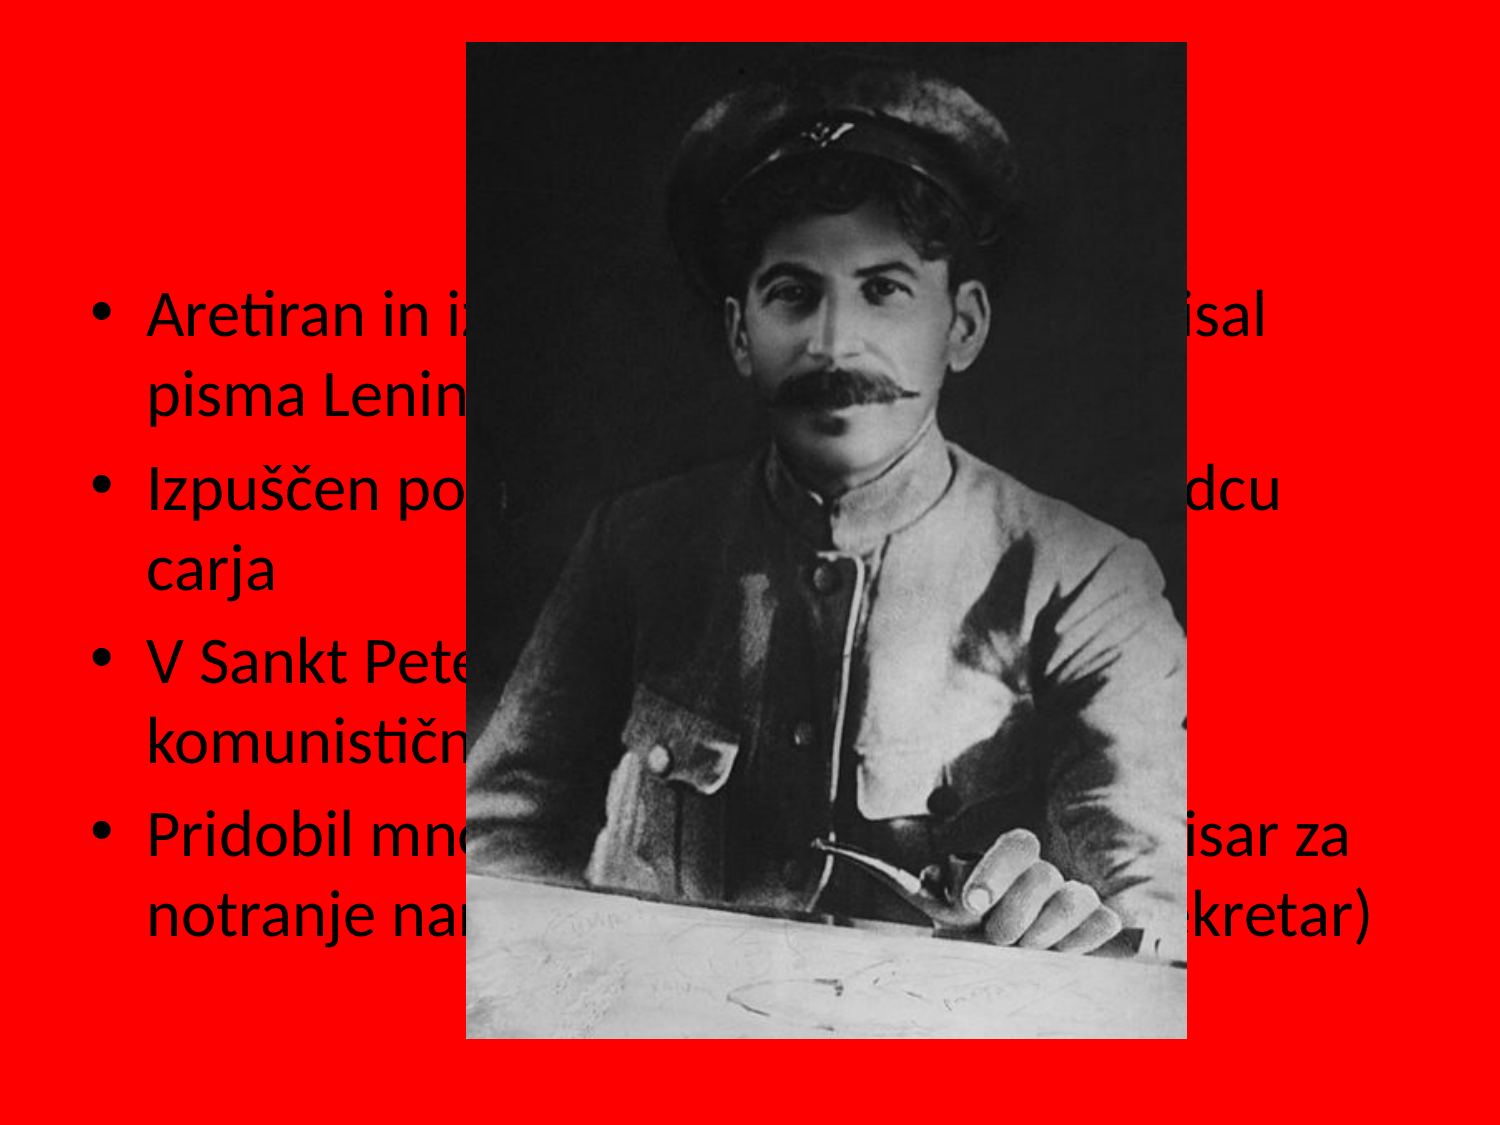

# Politični vzpon
Aretiran in izgnan v Sibirijo od kod je pisal pisma Leninu
Izpuščen po frebruarski revoluciji in padcu carja
V Sankt Peterburgu postal ena od glav komunistične partije
Pridobil mnogo pomembnih vlog (komisar za notranje narodne odnose, generalni sekretar)